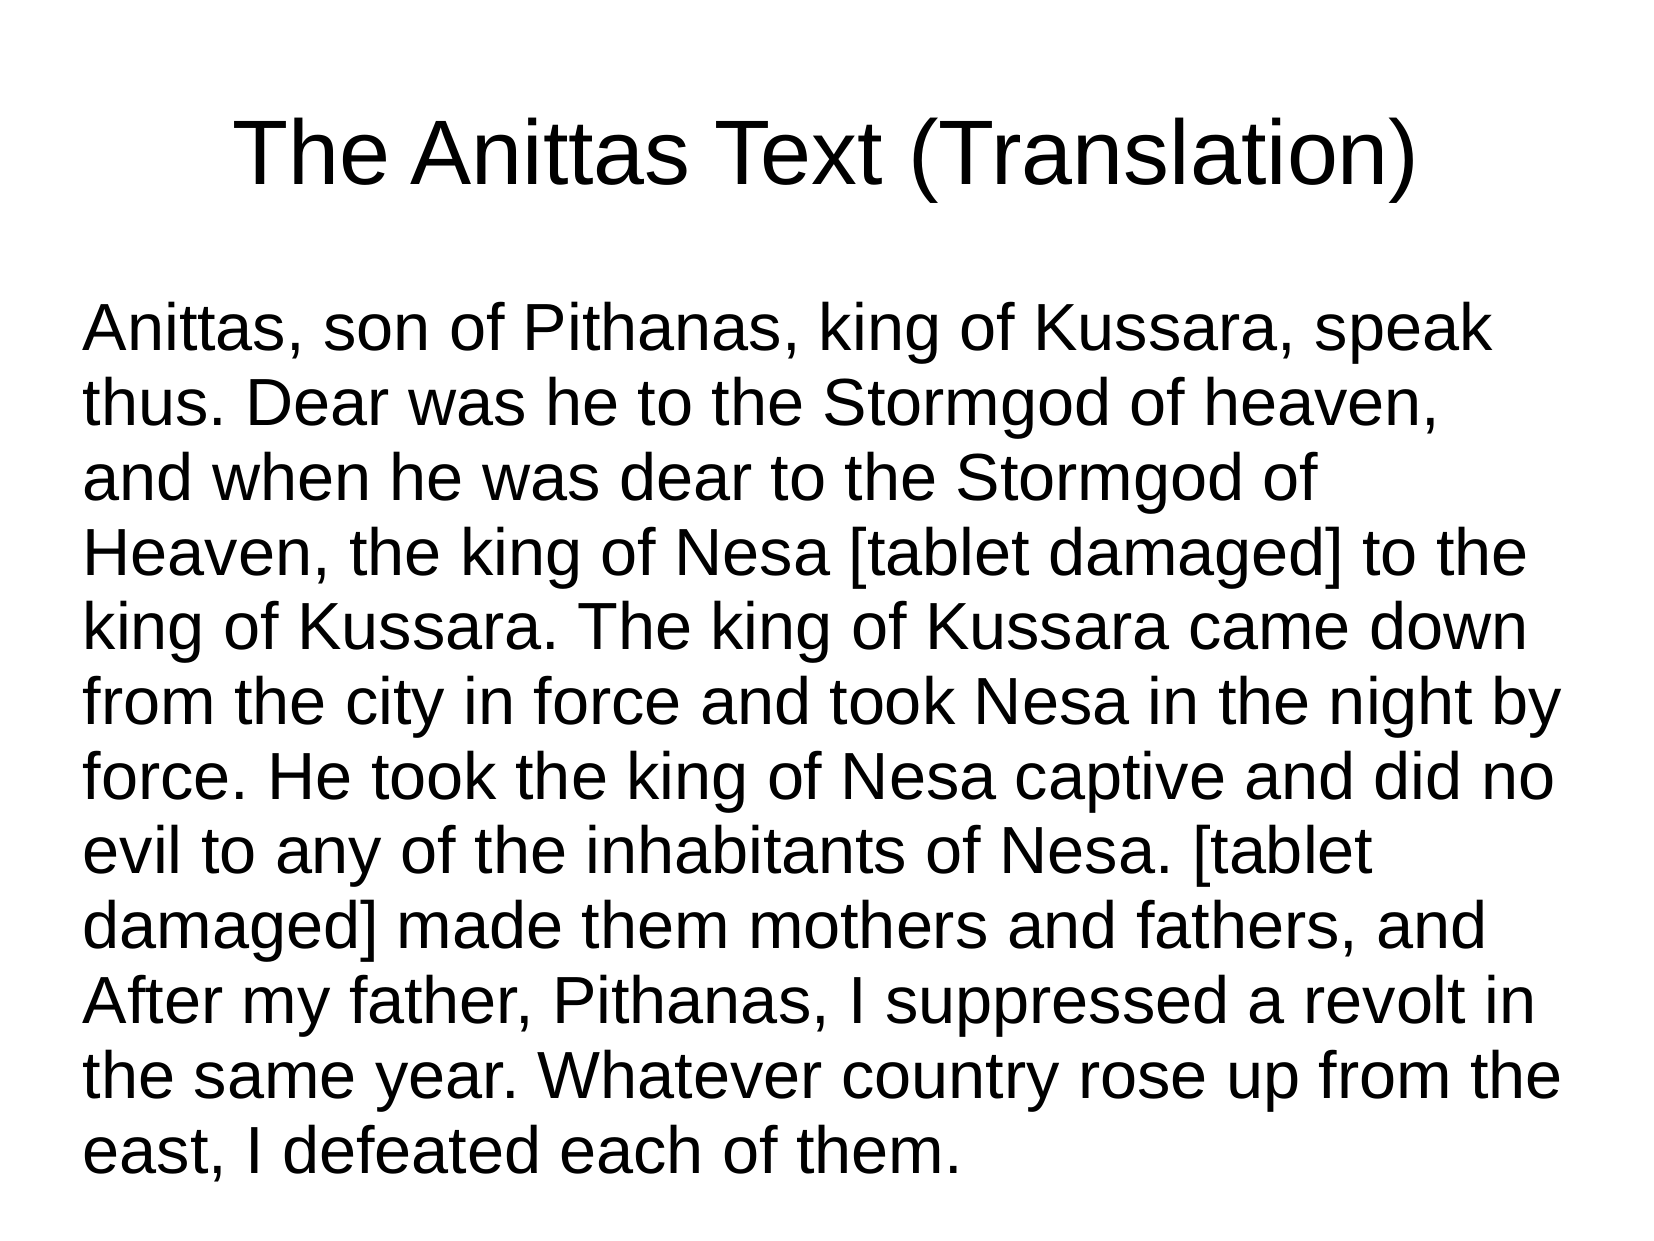

# The Anittas Text (Translation)
Anittas, son of Pithanas, king of Kussara, speak thus. Dear was he to the Stormgod of heaven, and when he was dear to the Stormgod of Heaven, the king of Nesa [tablet damaged] to the king of Kussara. The king of Kussara came down from the city in force and took Nesa in the night by force. He took the king of Nesa captive and did no evil to any of the inhabitants of Nesa. [tablet damaged] made them mothers and fathers, and After my father, Pithanas, I suppressed a revolt in the same year. Whatever country rose up from the east, I defeated each of them.